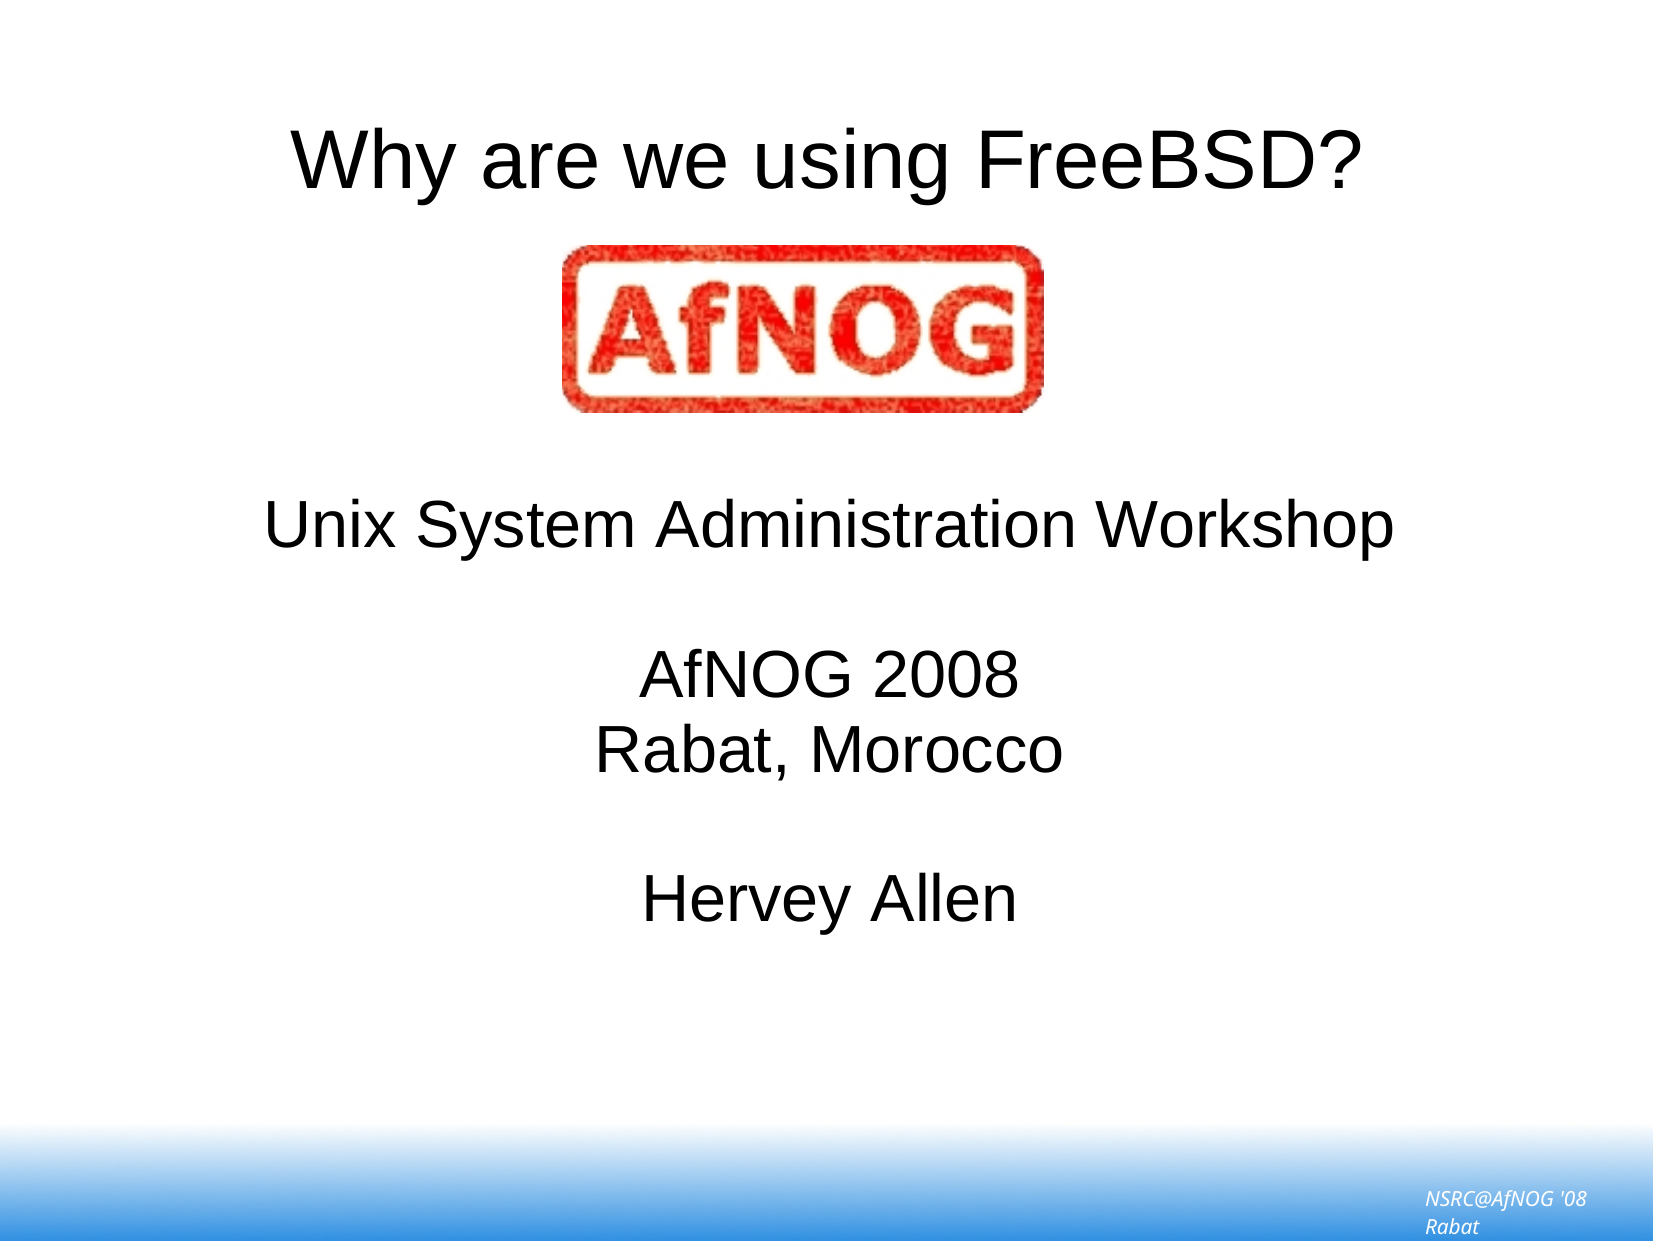

# Why are we using FreeBSD?
Unix System Administration Workshop
AfNOG 2008
Rabat, Morocco
Hervey Allen